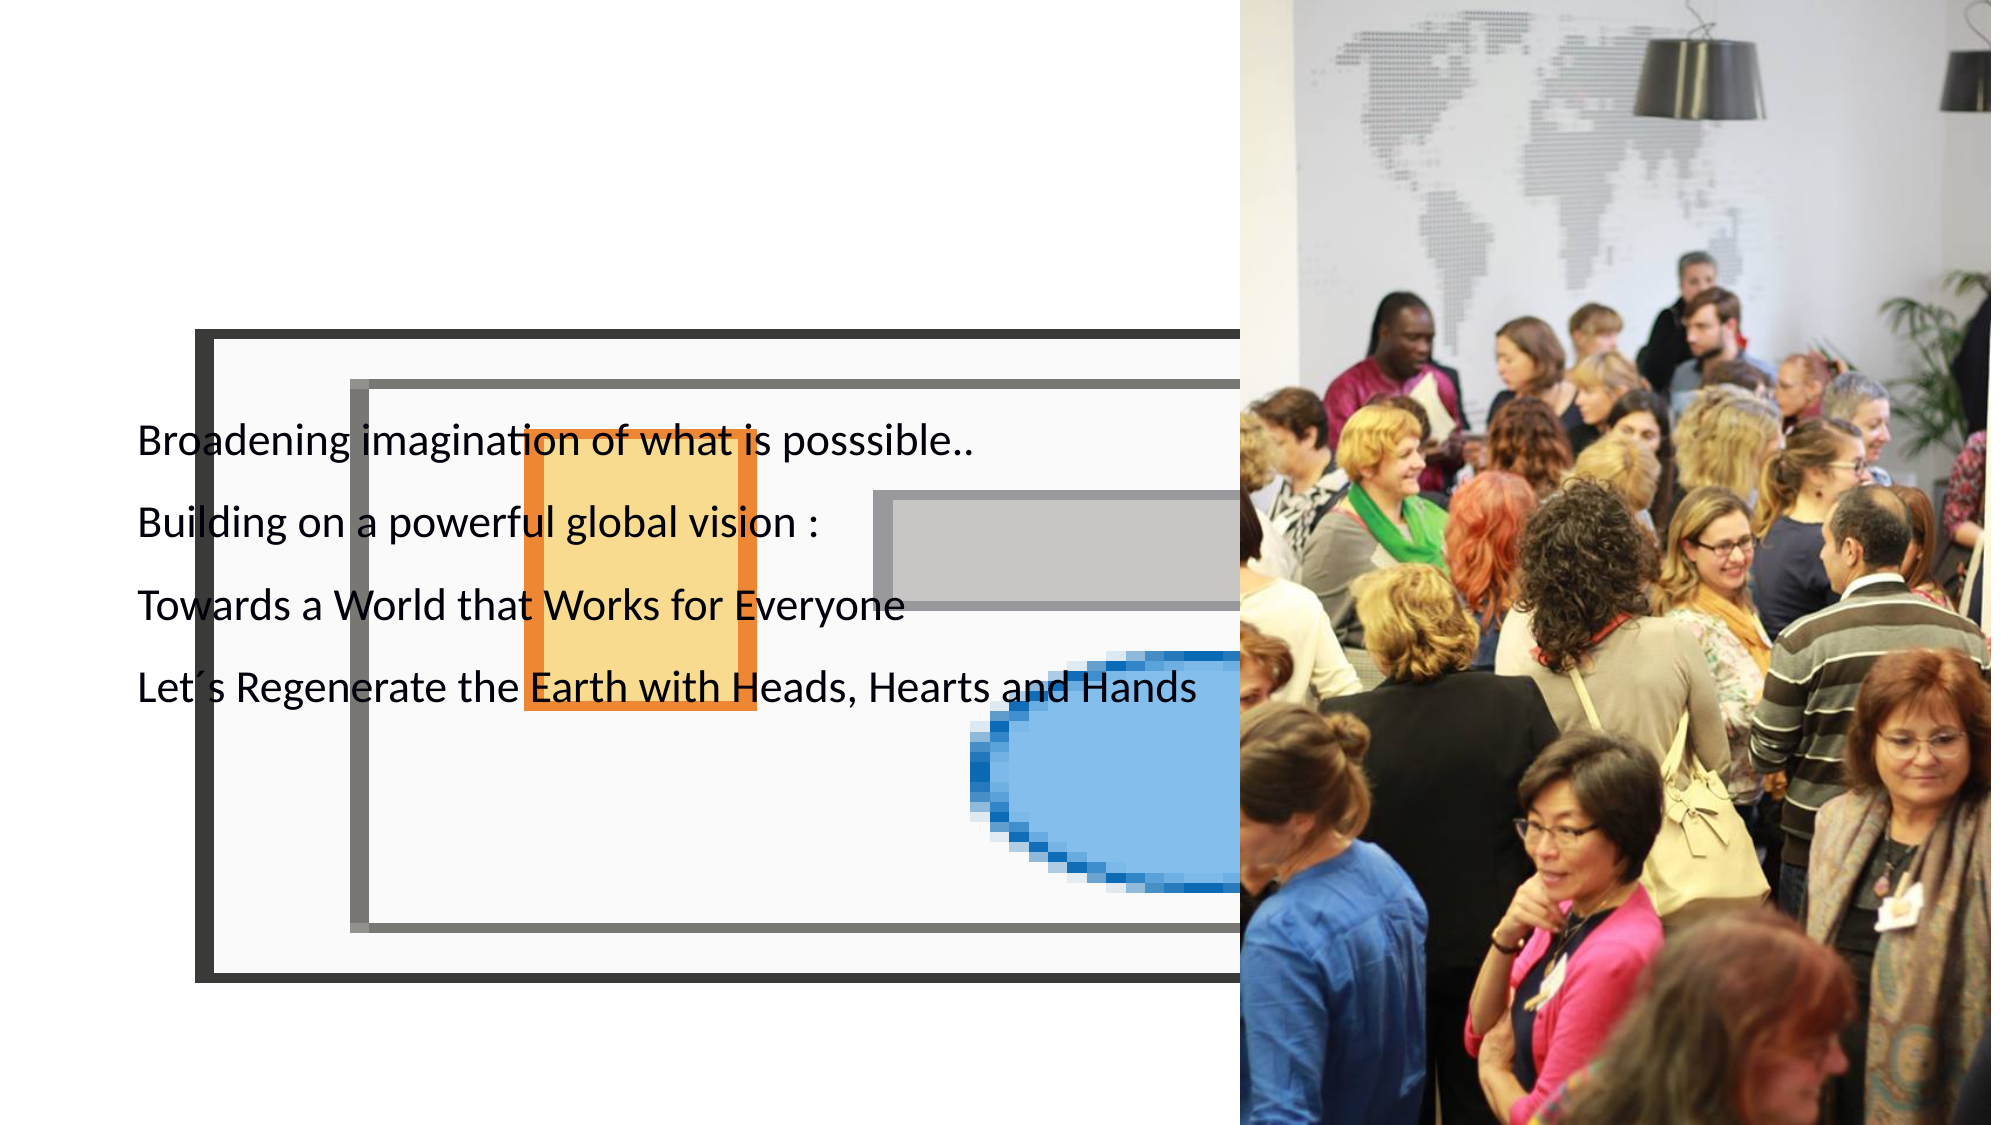

#
Broadening imagination of what is posssible..
Building on a powerful global vision :
Towards a World that Works for Everyone
Let´s Regenerate the Earth with Heads, Hearts and Hands